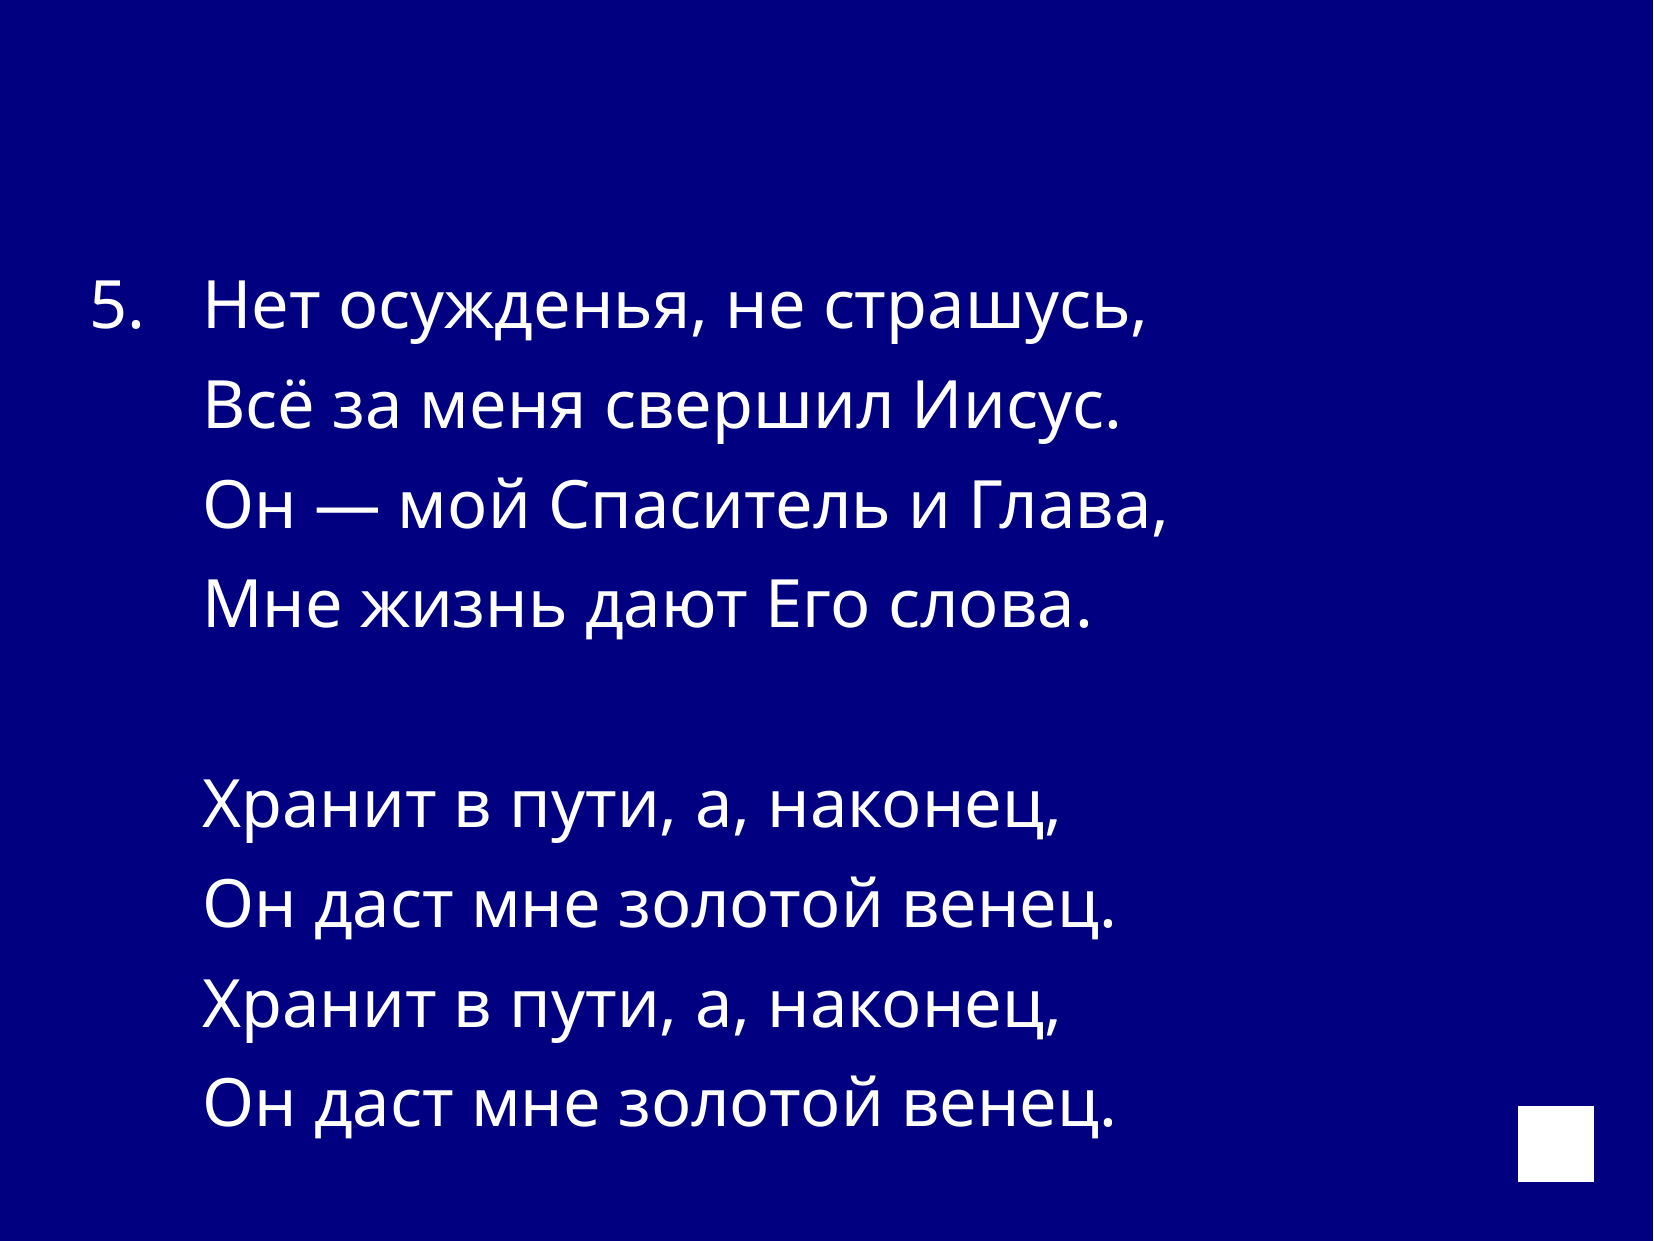

5.	Нет осужденья, не страшусь,
	Всё за меня свершил Иисус.
	Он ― мой Спаситель и Глава,
	Мне жизнь дают Его слова.
	Хранит в пути, а, наконец,
	Он даст мне золотой венец.
	Хранит в пути, а, наконец,
	Он даст мне золотой венец.